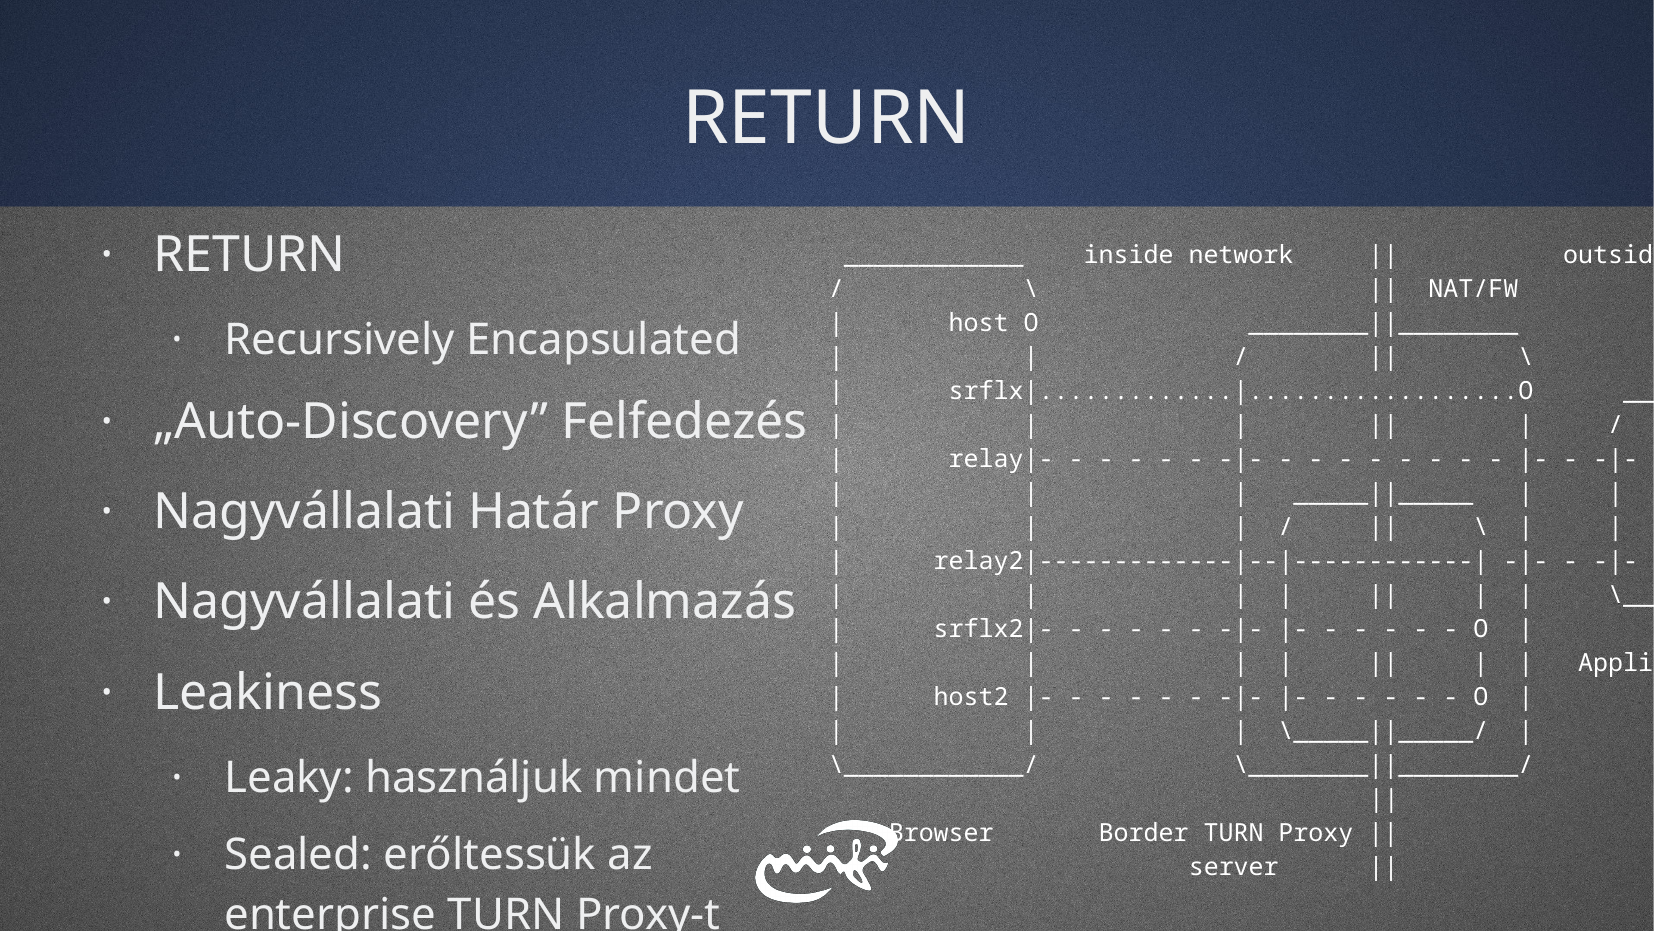

# RETURN
 ____________ inside network || outside network
 / \ || NAT/FW
 | host O ________||________
 | | / || \
 | srflx|.............|..................O ___________
 | | | || | / \
 | relay|- - - - - - -|- - - - - - - - - |- - -|- - - - - -O
 | | | _____||_____ | | |
 | | | / || \ | | |
 | relay2|-------------|--|------------| -|- - -|- - - - - -O
 | | | | || | | \___________/
 | srflx2|- - - - - - -|- |- - - - - - O |
 | | | | || | | Application TURN
 | host2 |- - - - - - -|- |- - - - - - O | server
 | | | \_____||_____/ |
 \____________/ \________||________/
 ||
 Browser Border TURN Proxy ||
 server ||
 KEY O Candidate
 ..... Non encapsulated
 - - - TURN encapsulated
 ----- Double TURN encapsulated
 || Network edge
RETURN
Recursively Encapsulated
„Auto-Discovery” Felfedezés
Nagyvállalati Határ Proxy
Nagyvállalati és Alkalmazás
Leakiness
Leaky: használjuk mindet
Sealed: erőltessük az enterprise TURN Proxy-t